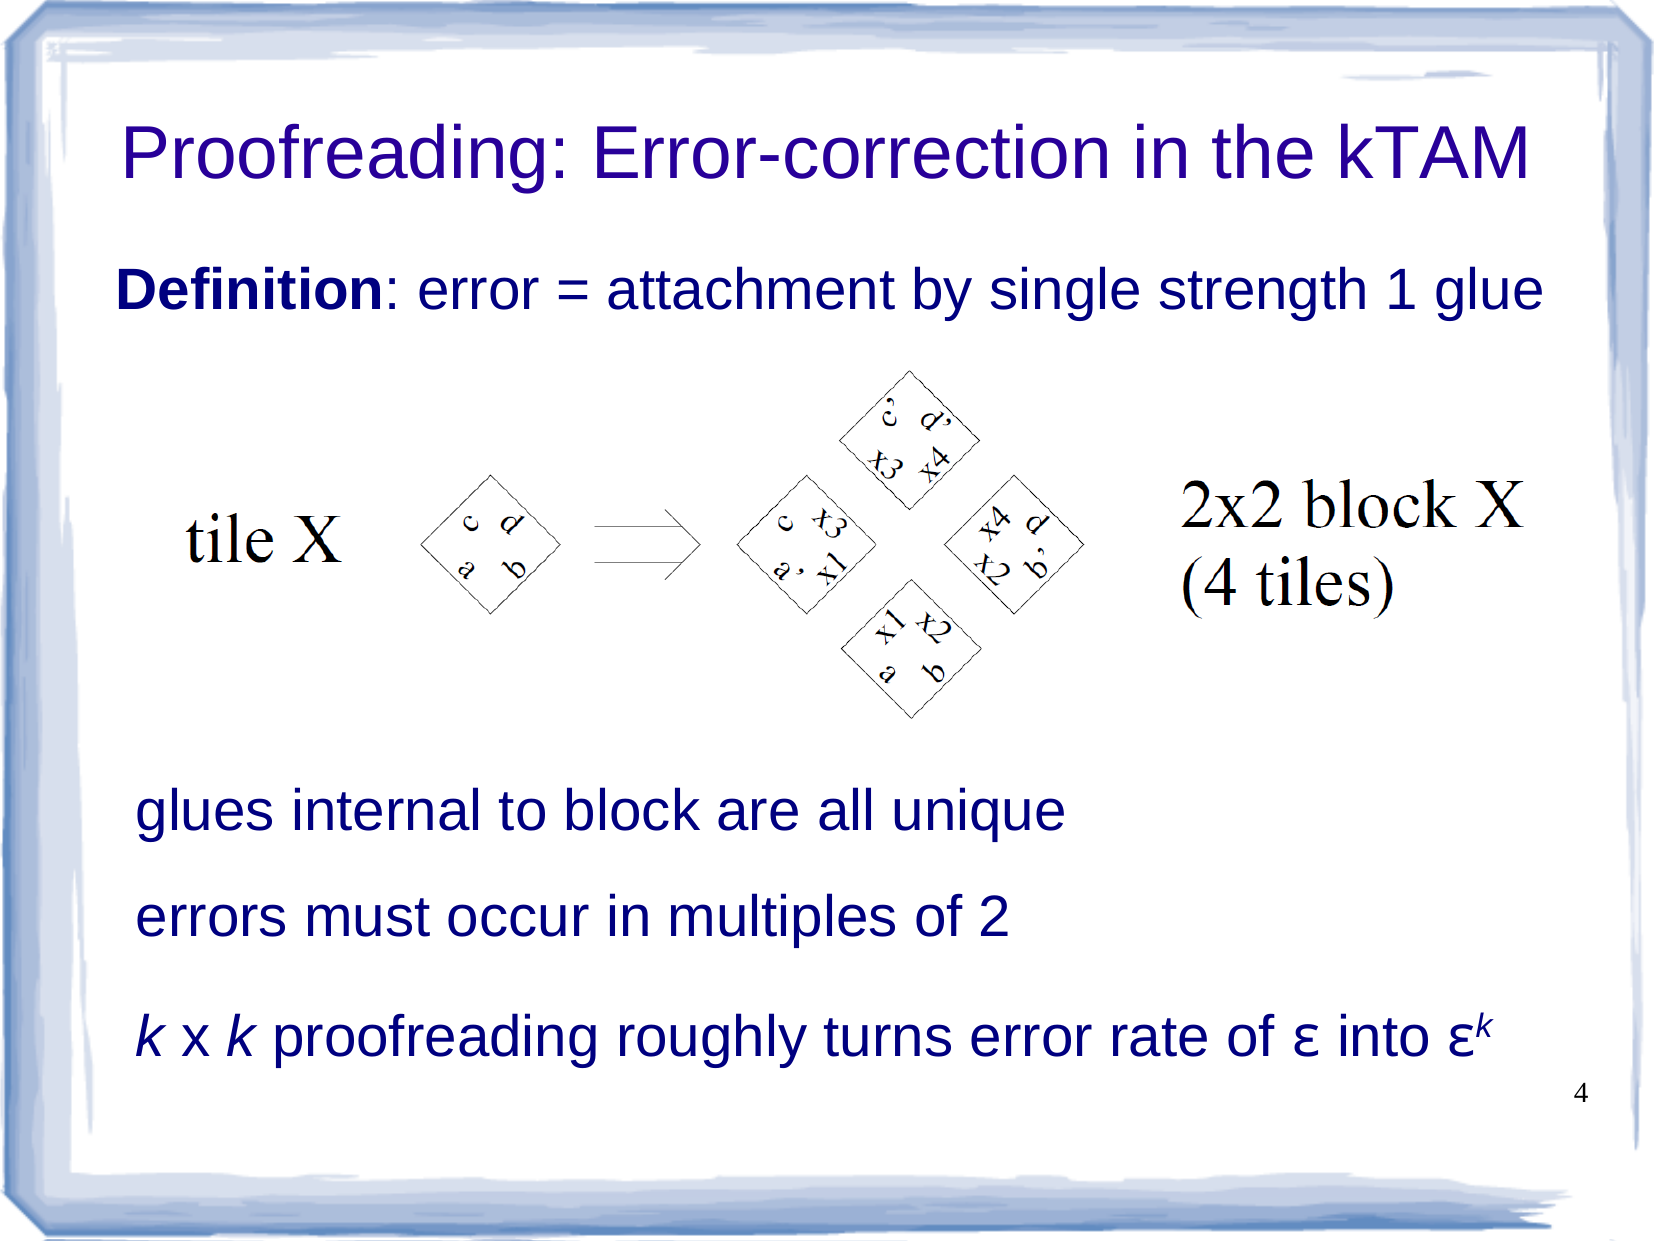

# Proofreading: Error-correction in the kTAM
Definition: error = attachment by single strength 1 glue
glues internal to block are all unique
errors must occur in multiples of 2
k x k proofreading roughly turns error rate of ε into εk
4